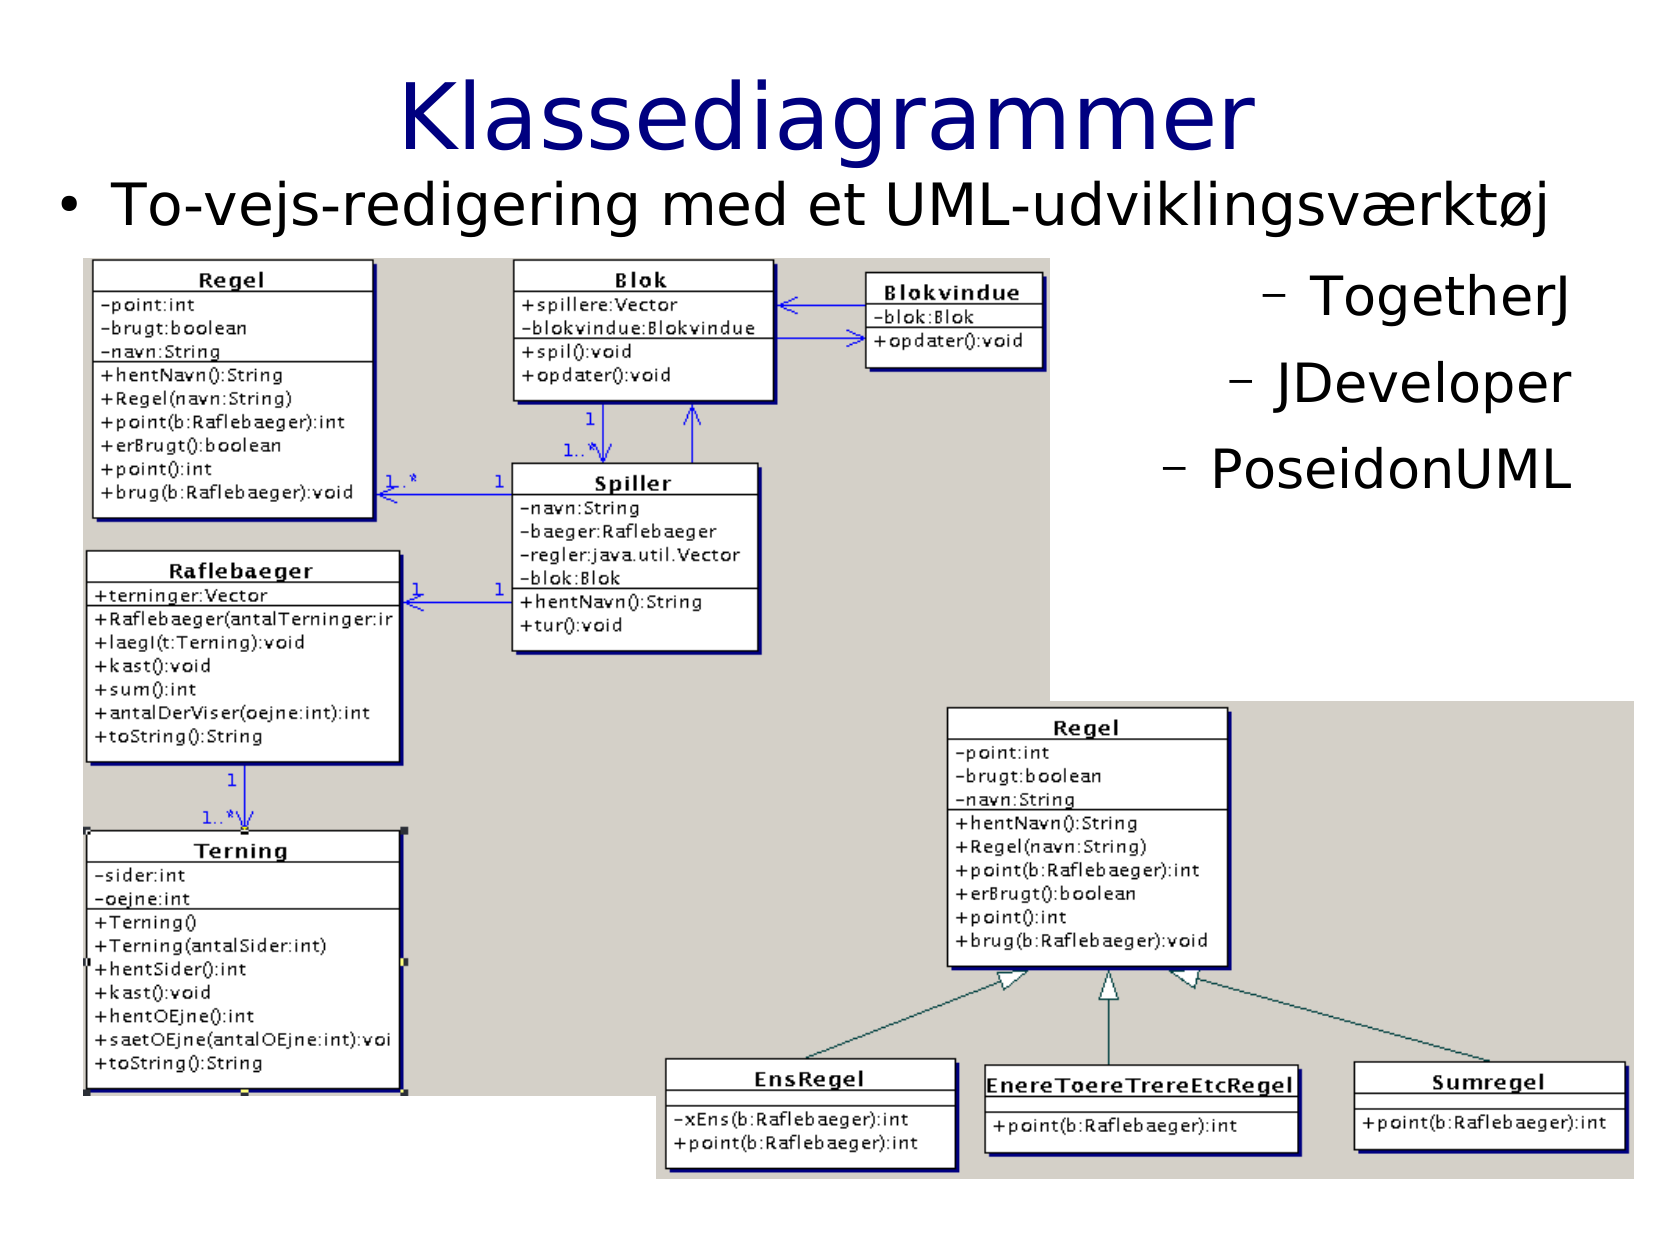

# Klassediagrammer
To-vejs-redigering med et UML-udviklingsværktøj
TogetherJ
JDeveloper
PoseidonUML